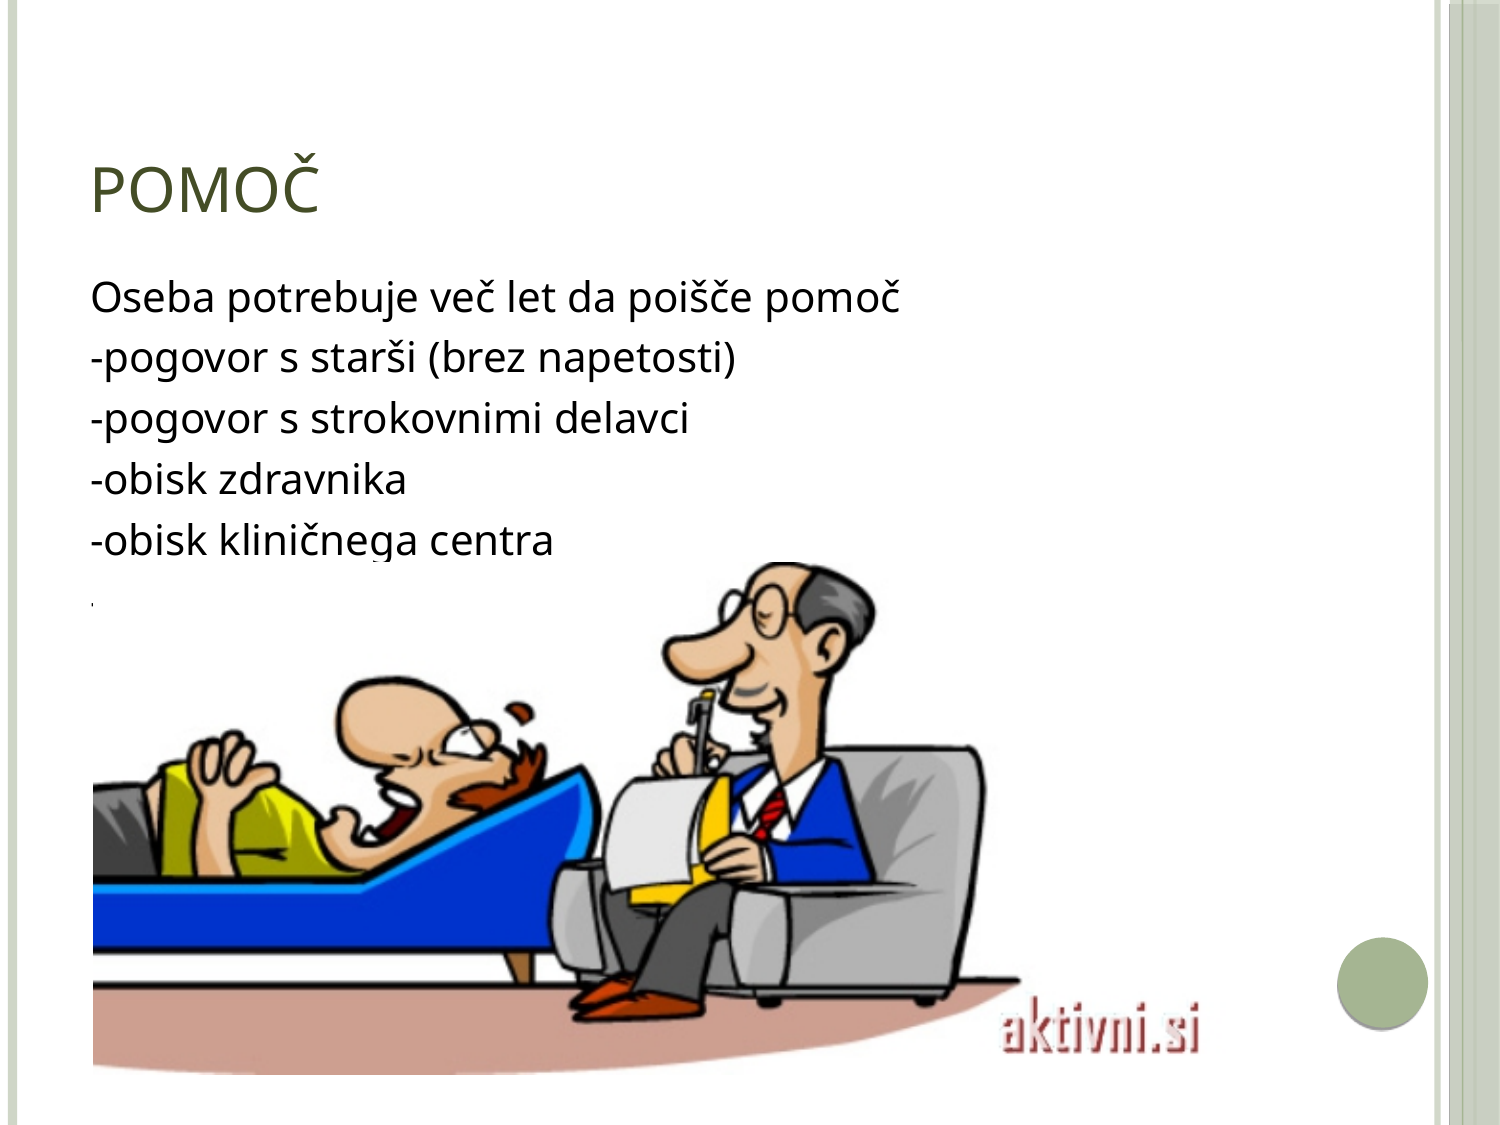

# Pomoč
Oseba potrebuje več let da poišče pomoč
-pogovor s starši (brez napetosti)
-pogovor s strokovnimi delavci
-obisk zdravnika
-obisk kliničnega centra
-…